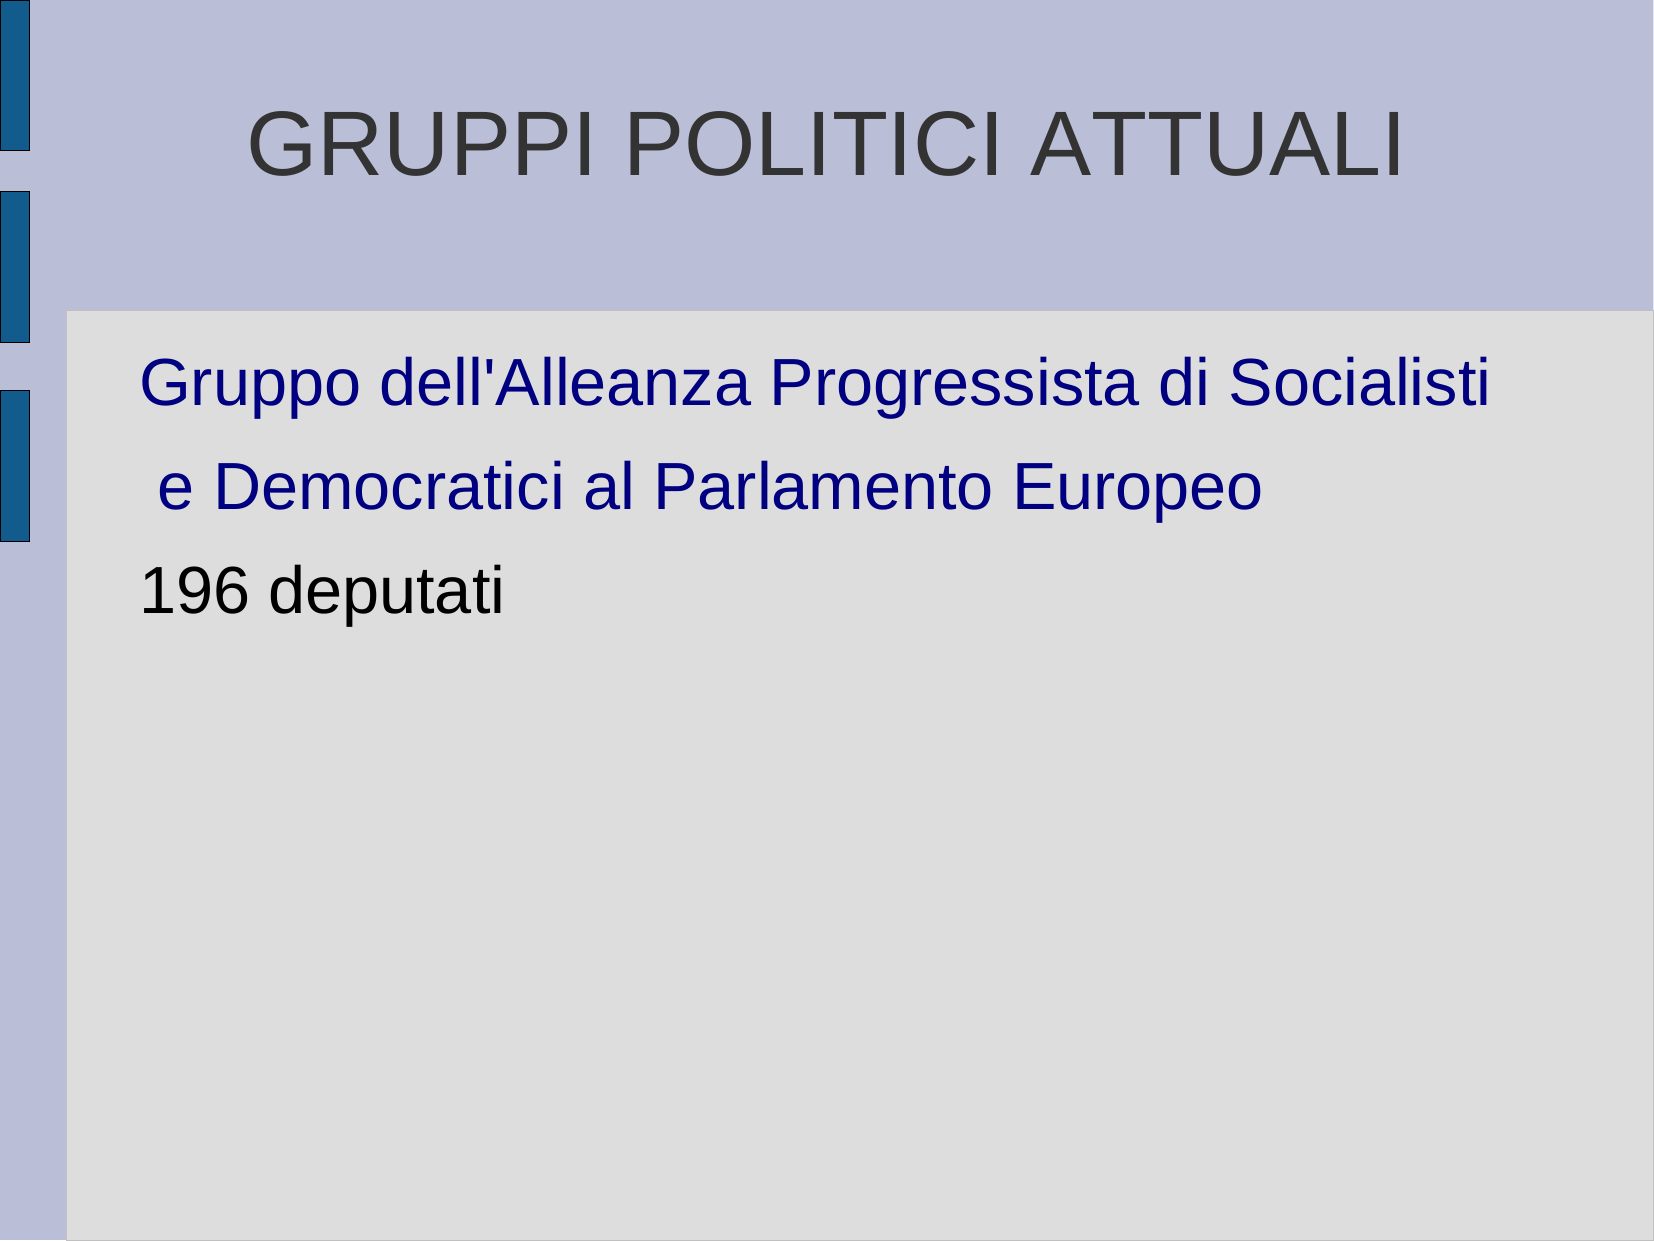

# GRUPPI POLITICI ATTUALI
Gruppo dell'Alleanza Progressista di Socialisti
 e Democratici al Parlamento Europeo
196 deputati